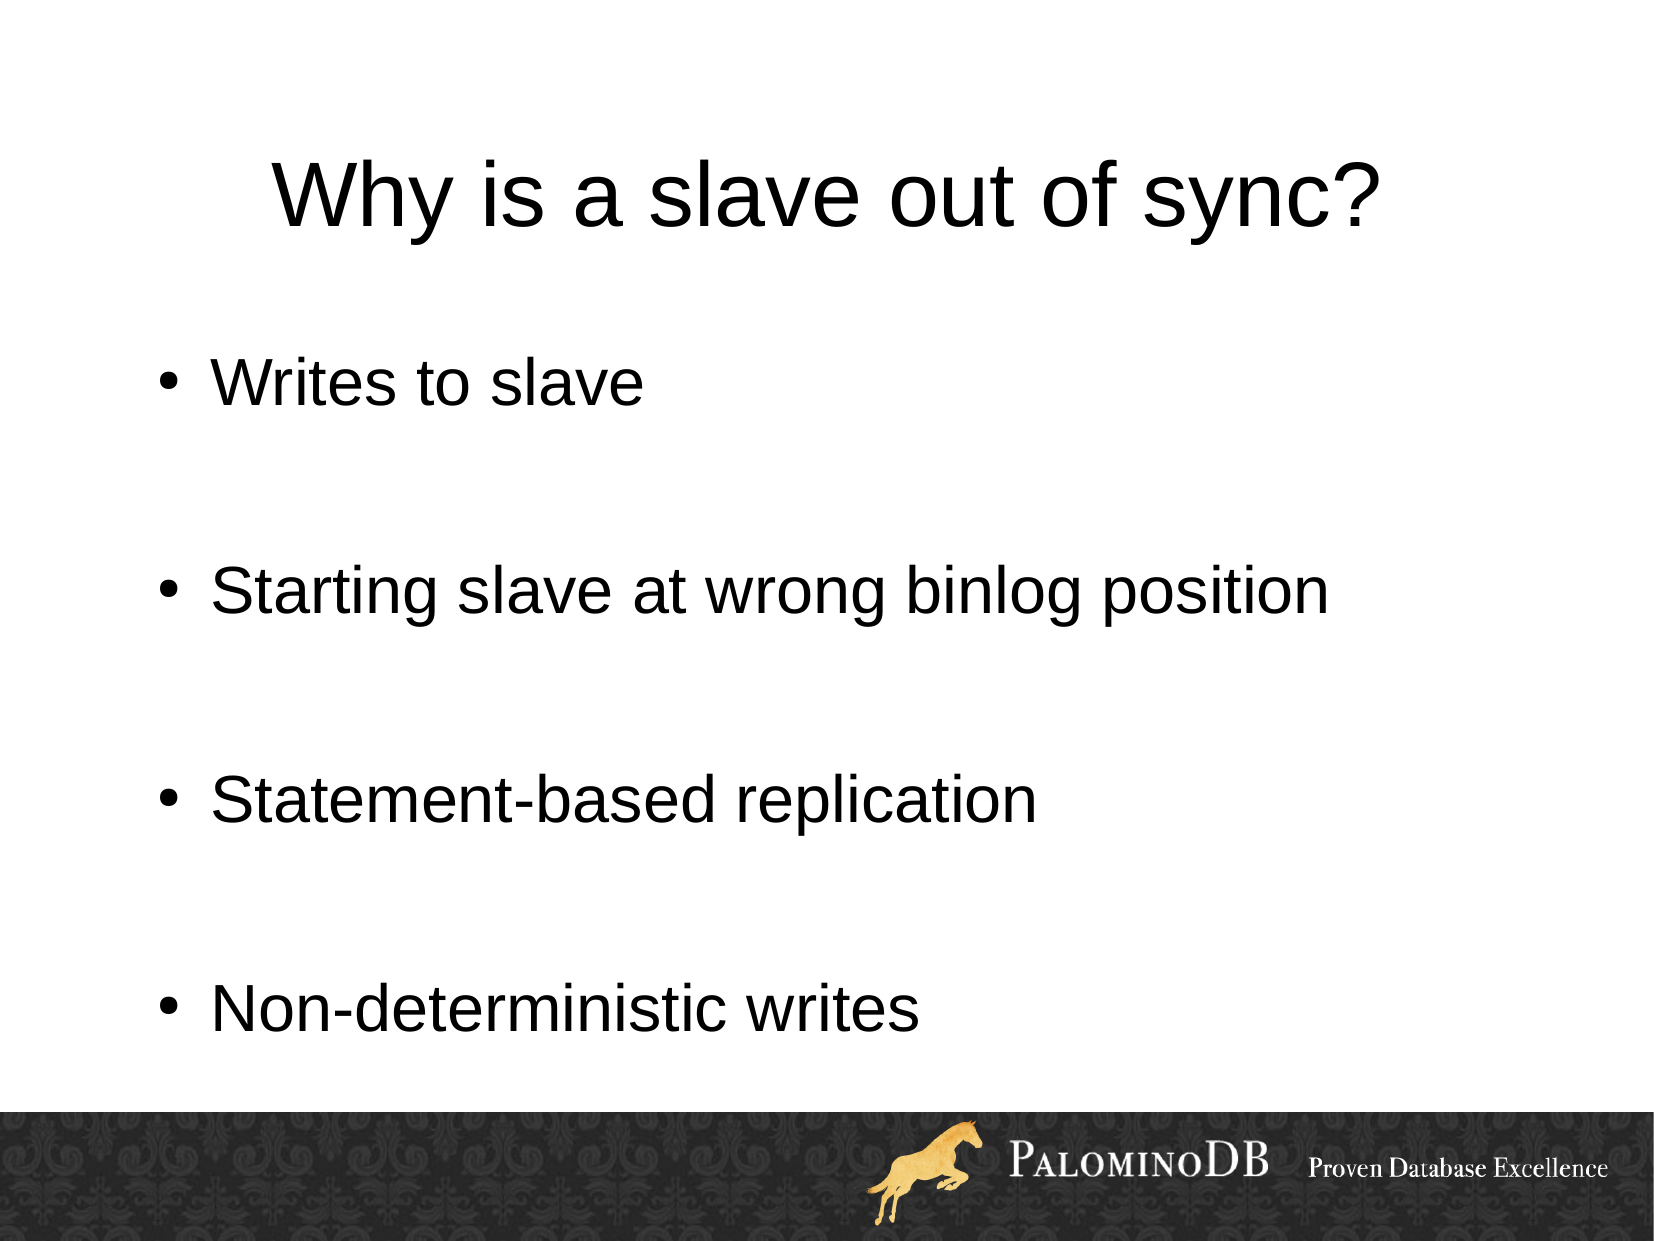

# Why is a slave out of sync?
Writes to slave
Starting slave at wrong binlog position
Statement-based replication
Non-deterministic writes